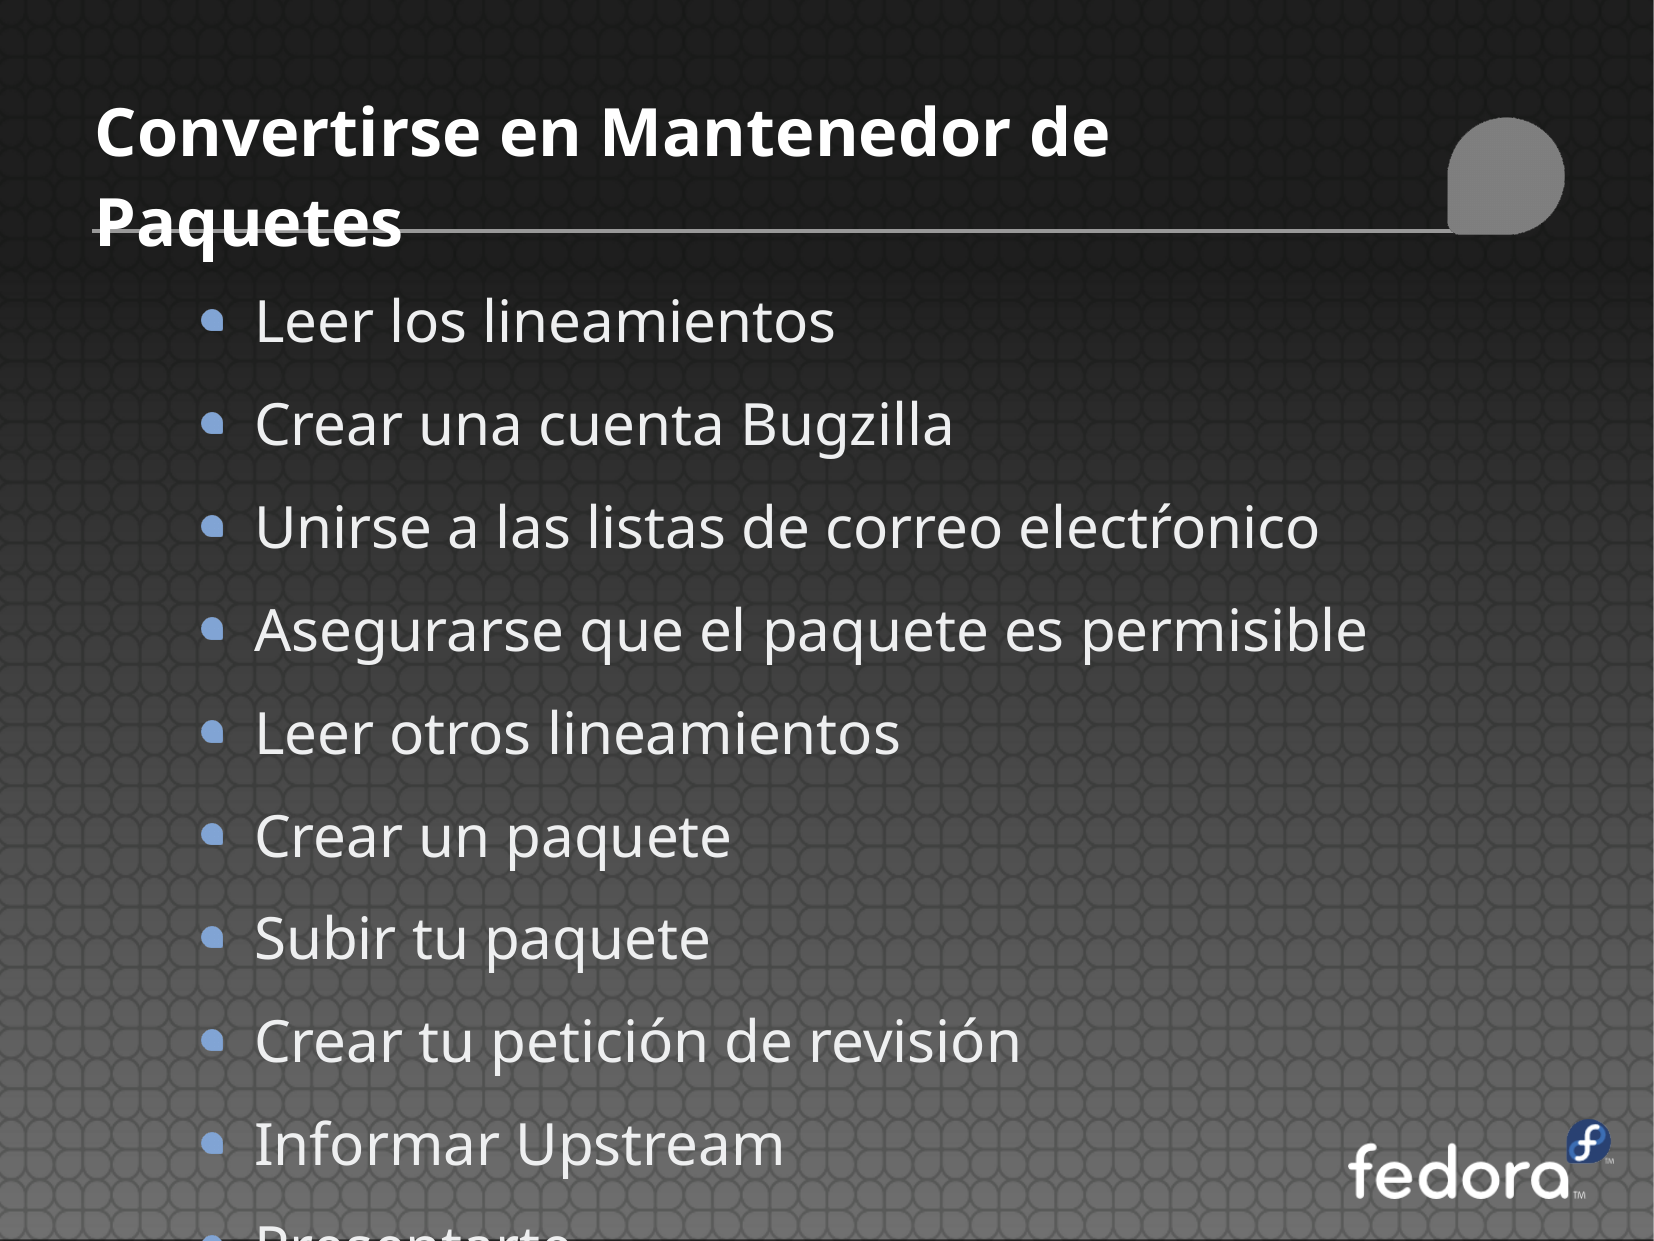

# Convertirse en Mantenedor de Paquetes
Leer los lineamientos
Crear una cuenta Bugzilla
Unirse a las listas de correo electŕonico
Asegurarse que el paquete es permisible
Leer otros lineamientos
Crear un paquete
Subir tu paquete
Crear tu petición de revisión
Informar Upstream
Presentarte